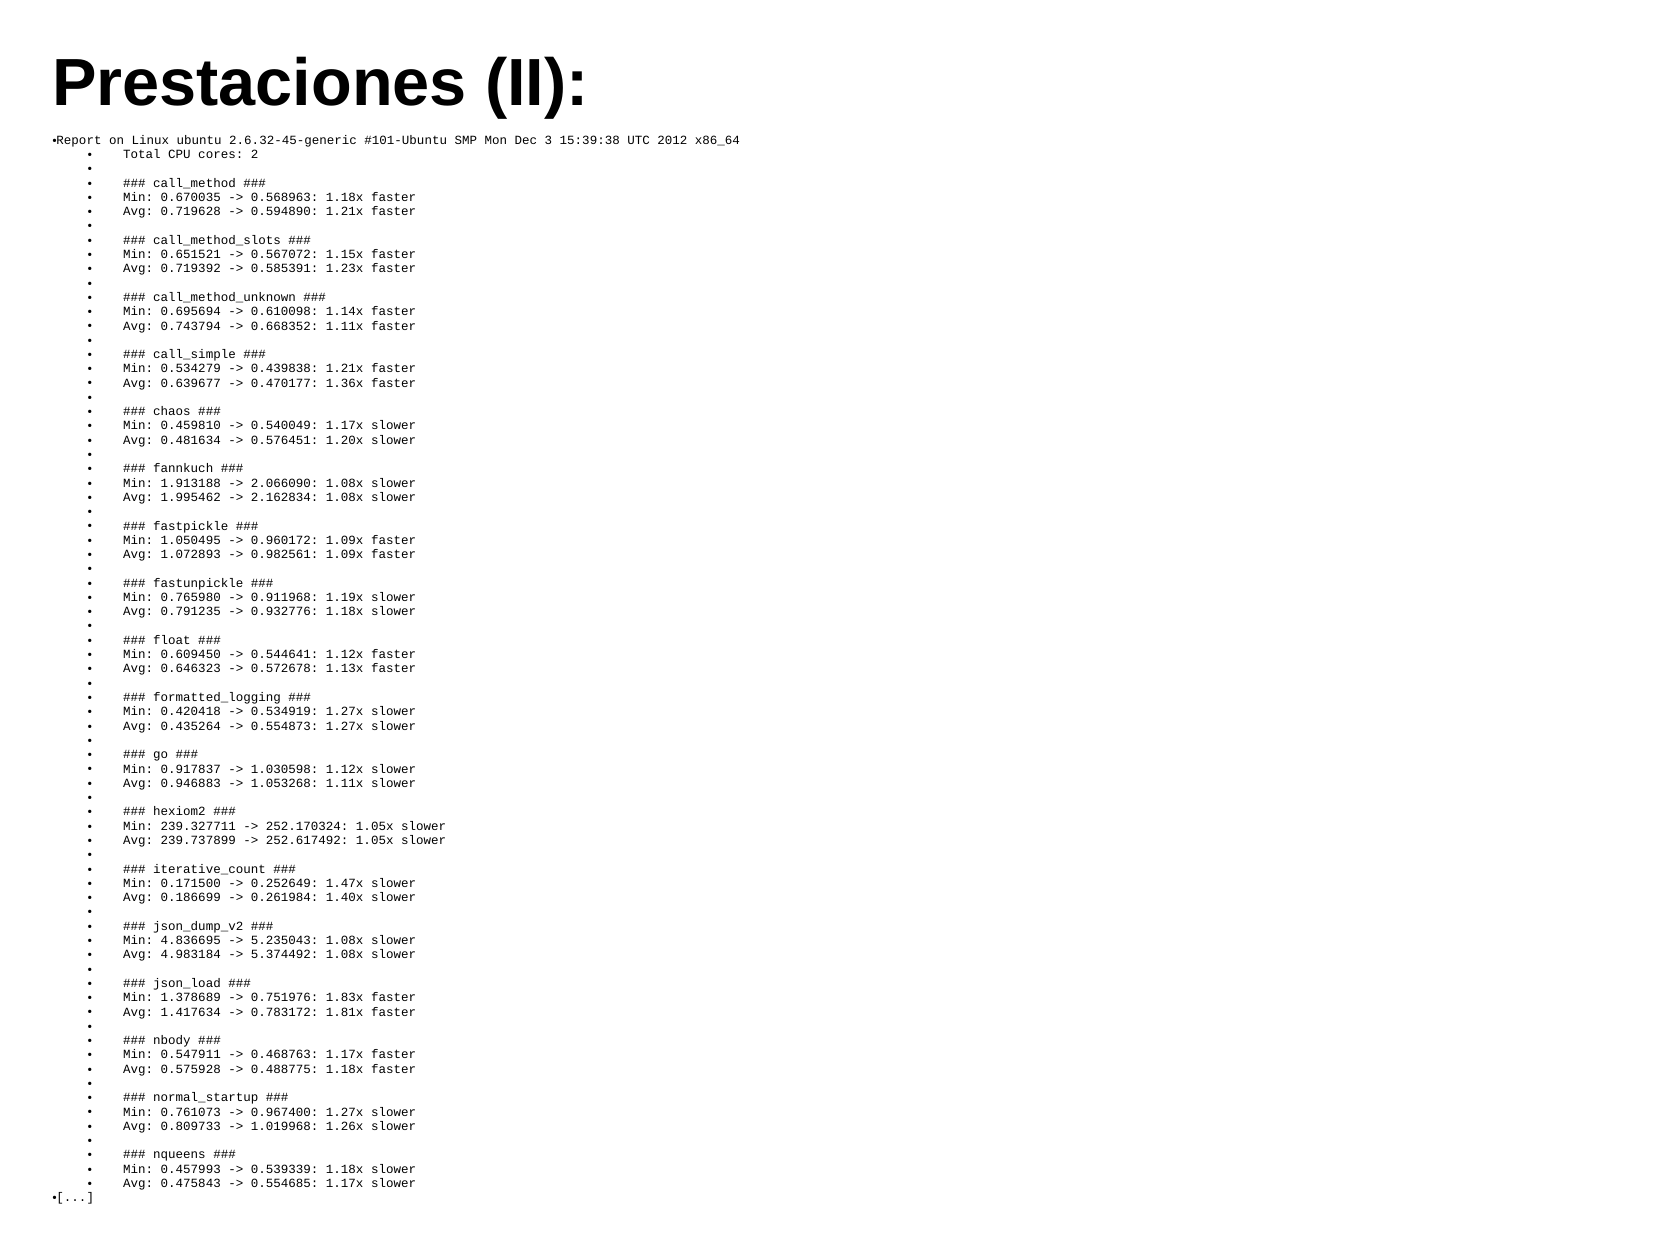

Prestaciones (II):
Report on Linux ubuntu 2.6.32-45-generic #101-Ubuntu SMP Mon Dec 3 15:39:38 UTC 2012 x86_64
Total CPU cores: 2
### call_method ###
Min: 0.670035 -> 0.568963: 1.18x faster
Avg: 0.719628 -> 0.594890: 1.21x faster
### call_method_slots ###
Min: 0.651521 -> 0.567072: 1.15x faster
Avg: 0.719392 -> 0.585391: 1.23x faster
### call_method_unknown ###
Min: 0.695694 -> 0.610098: 1.14x faster
Avg: 0.743794 -> 0.668352: 1.11x faster
### call_simple ###
Min: 0.534279 -> 0.439838: 1.21x faster
Avg: 0.639677 -> 0.470177: 1.36x faster
### chaos ###
Min: 0.459810 -> 0.540049: 1.17x slower
Avg: 0.481634 -> 0.576451: 1.20x slower
### fannkuch ###
Min: 1.913188 -> 2.066090: 1.08x slower
Avg: 1.995462 -> 2.162834: 1.08x slower
### fastpickle ###
Min: 1.050495 -> 0.960172: 1.09x faster
Avg: 1.072893 -> 0.982561: 1.09x faster
### fastunpickle ###
Min: 0.765980 -> 0.911968: 1.19x slower
Avg: 0.791235 -> 0.932776: 1.18x slower
### float ###
Min: 0.609450 -> 0.544641: 1.12x faster
Avg: 0.646323 -> 0.572678: 1.13x faster
### formatted_logging ###
Min: 0.420418 -> 0.534919: 1.27x slower
Avg: 0.435264 -> 0.554873: 1.27x slower
### go ###
Min: 0.917837 -> 1.030598: 1.12x slower
Avg: 0.946883 -> 1.053268: 1.11x slower
### hexiom2 ###
Min: 239.327711 -> 252.170324: 1.05x slower
Avg: 239.737899 -> 252.617492: 1.05x slower
### iterative_count ###
Min: 0.171500 -> 0.252649: 1.47x slower
Avg: 0.186699 -> 0.261984: 1.40x slower
### json_dump_v2 ###
Min: 4.836695 -> 5.235043: 1.08x slower
Avg: 4.983184 -> 5.374492: 1.08x slower
### json_load ###
Min: 1.378689 -> 0.751976: 1.83x faster
Avg: 1.417634 -> 0.783172: 1.81x faster
### nbody ###
Min: 0.547911 -> 0.468763: 1.17x faster
Avg: 0.575928 -> 0.488775: 1.18x faster
### normal_startup ###
Min: 0.761073 -> 0.967400: 1.27x slower
Avg: 0.809733 -> 1.019968: 1.26x slower
### nqueens ###
Min: 0.457993 -> 0.539339: 1.18x slower
Avg: 0.475843 -> 0.554685: 1.17x slower
[...]